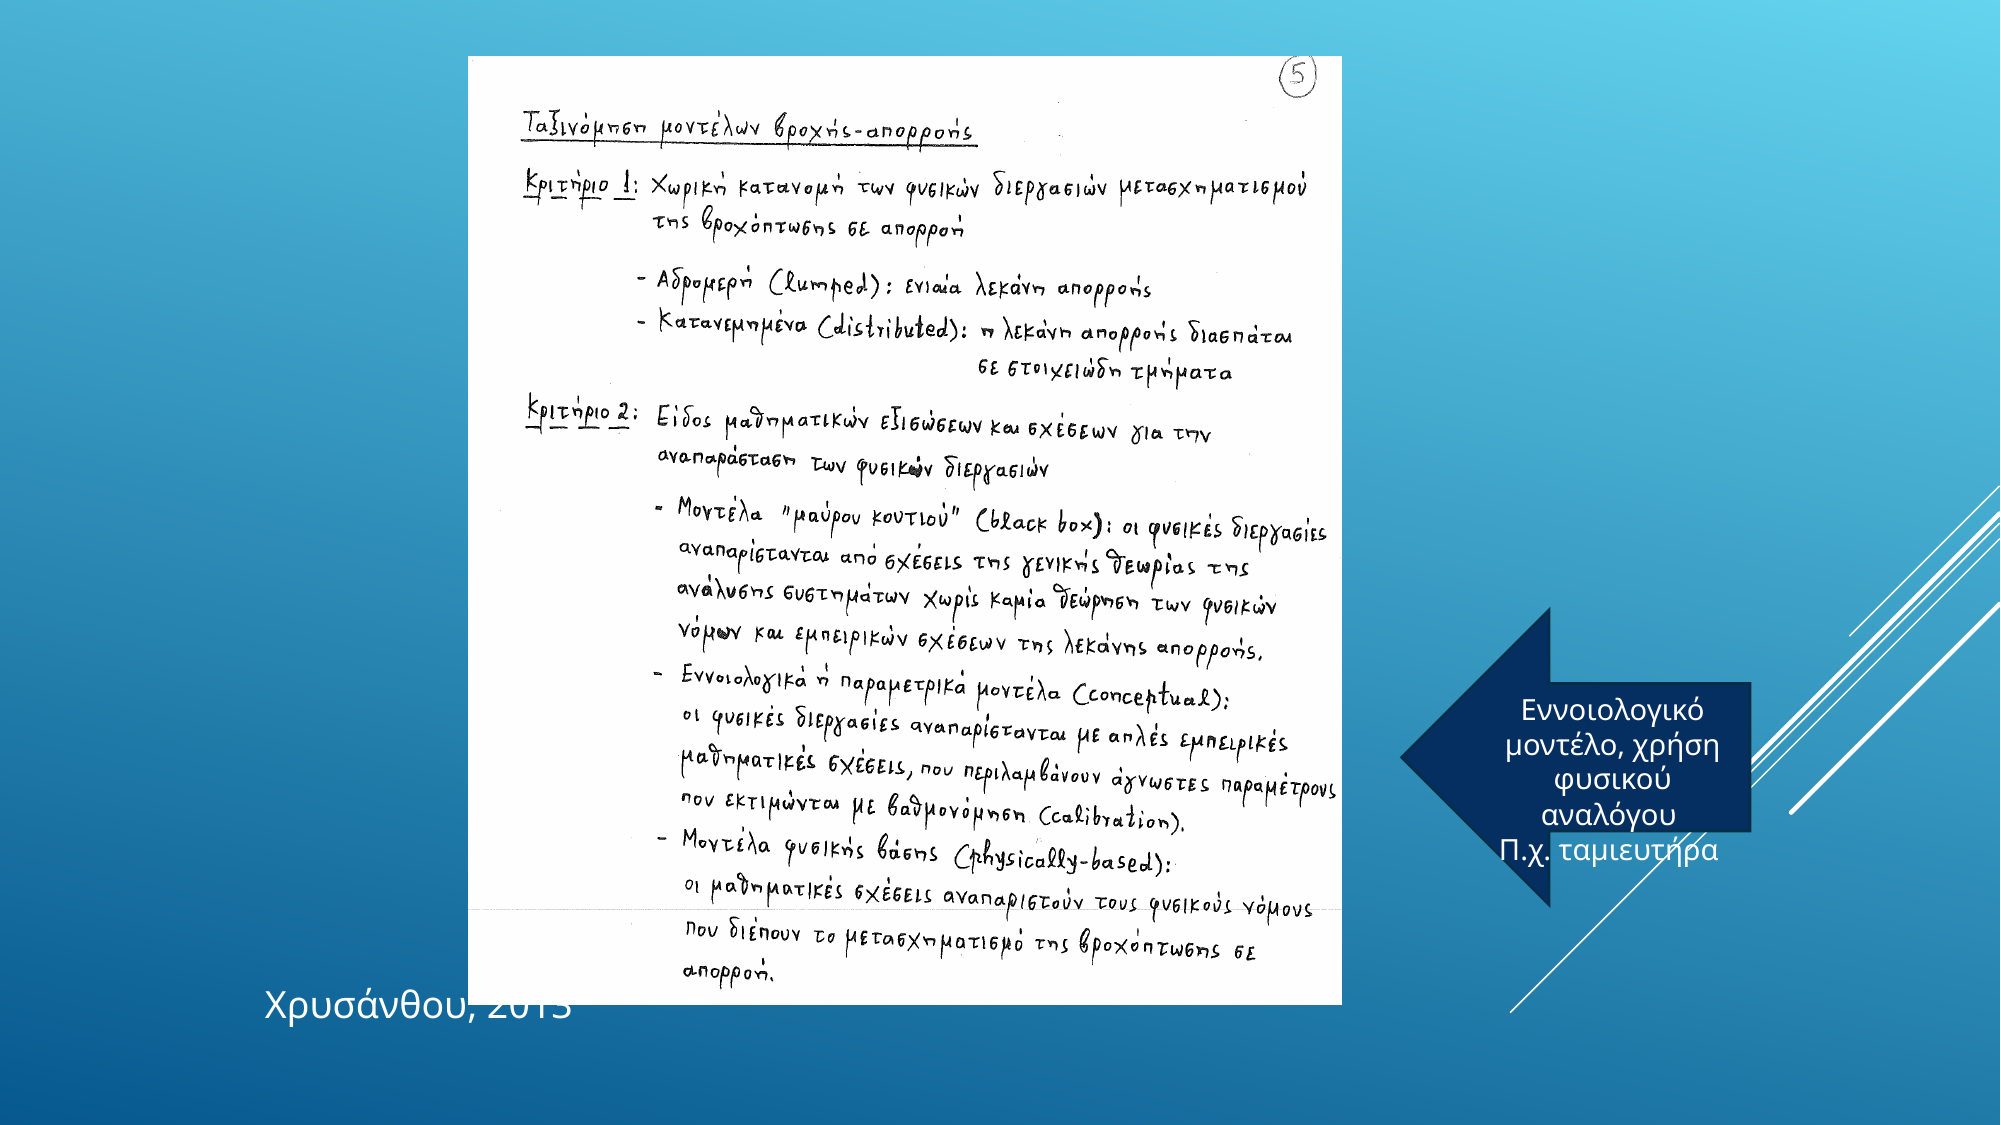

Εννοιολογικό μοντέλο, χρήση φυσικού αναλόγου
Π.χ. ταμιευτήρα
#
Χρυσάνθου, 2013